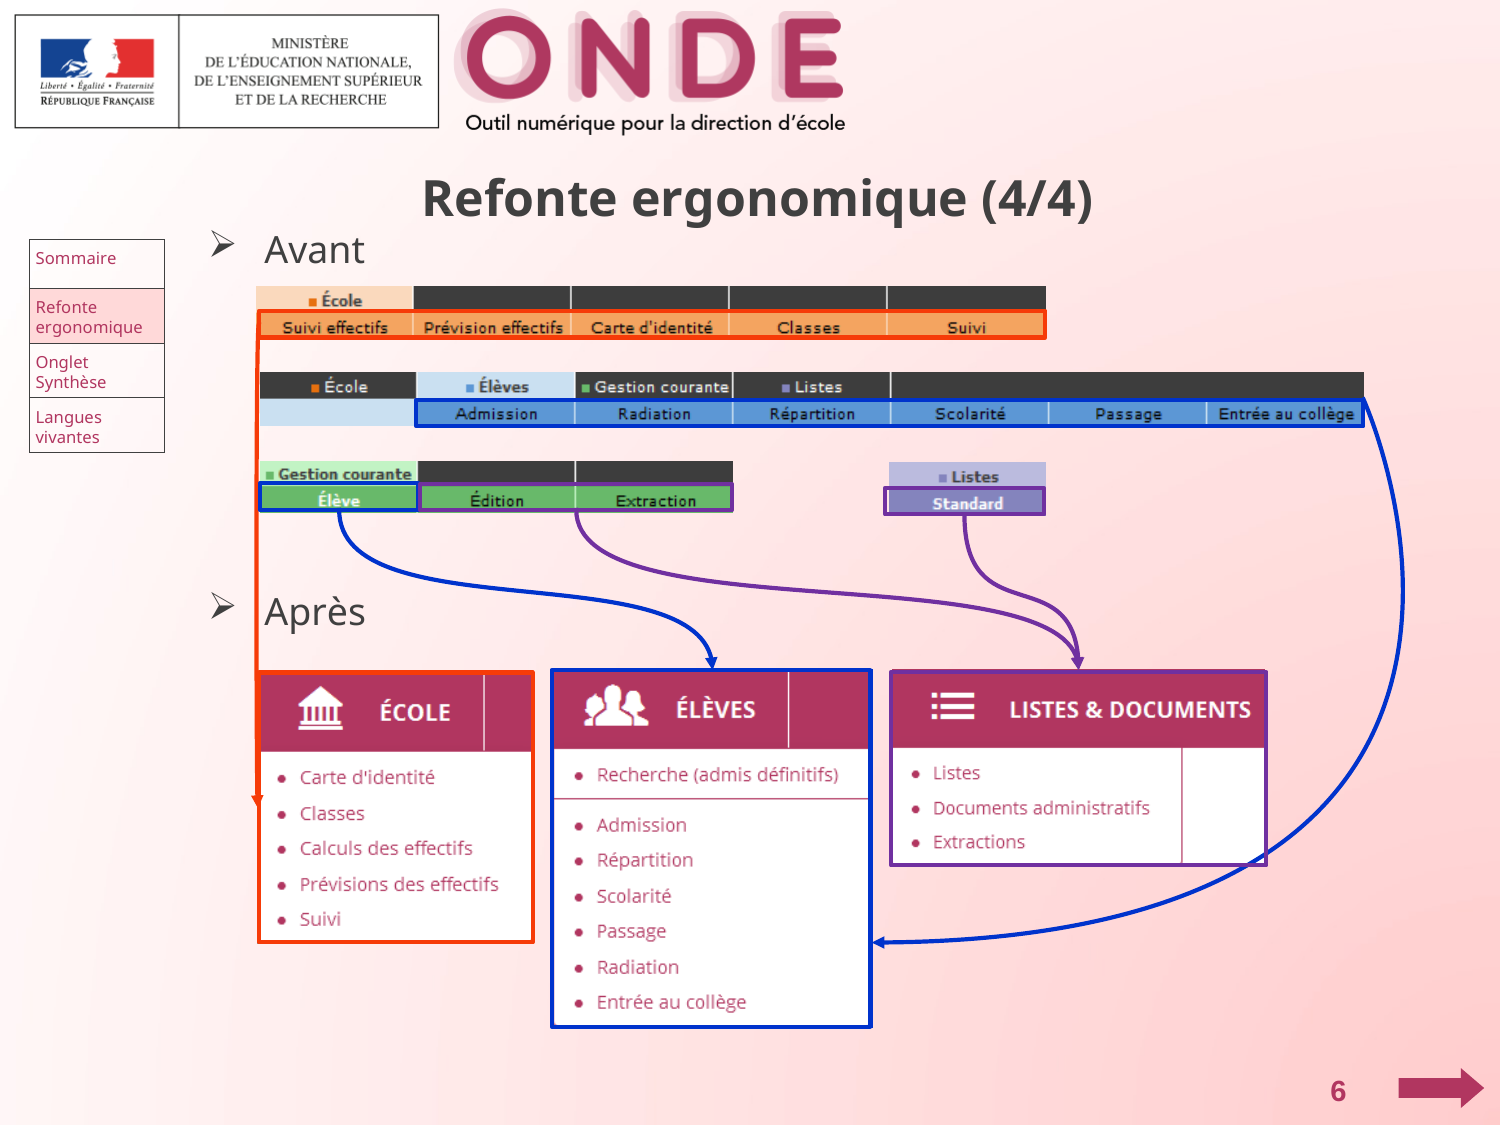

Refonte ergonomique (4/4)
Avant
Après
| Sommaire |
| --- |
| Refonte ergonomique |
| Onglet Synthèse |
| Langues vivantes |